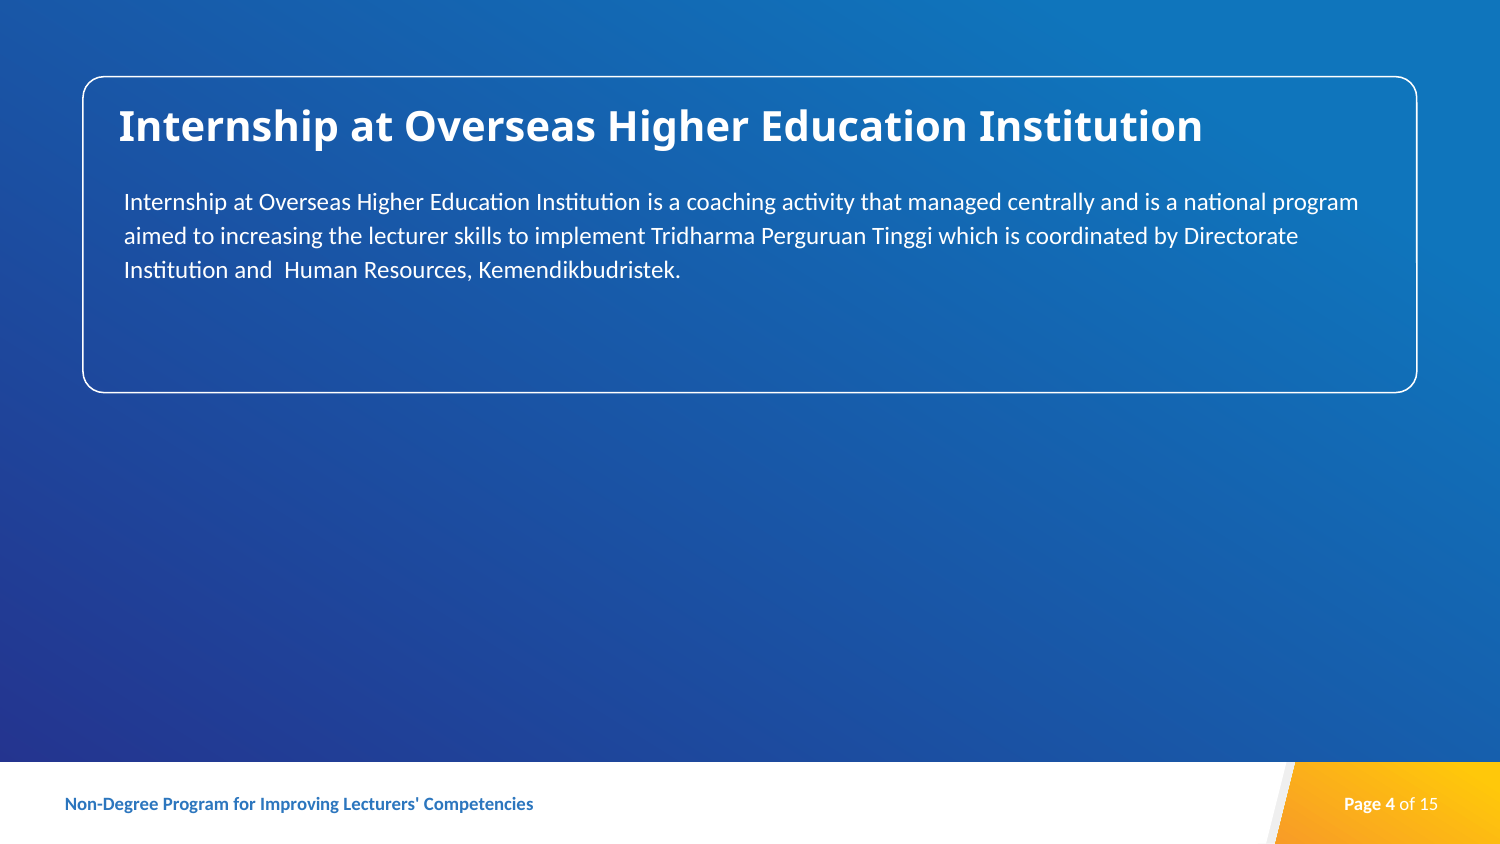

Internship at Overseas Higher Education Institution
Internship at Overseas Higher Education Institution is a coaching activity that managed centrally and is a national program aimed to increasing the lecturer skills to implement Tridharma Perguruan Tinggi which is coordinated by Directorate Institution and Human Resources, Kemendikbudristek.